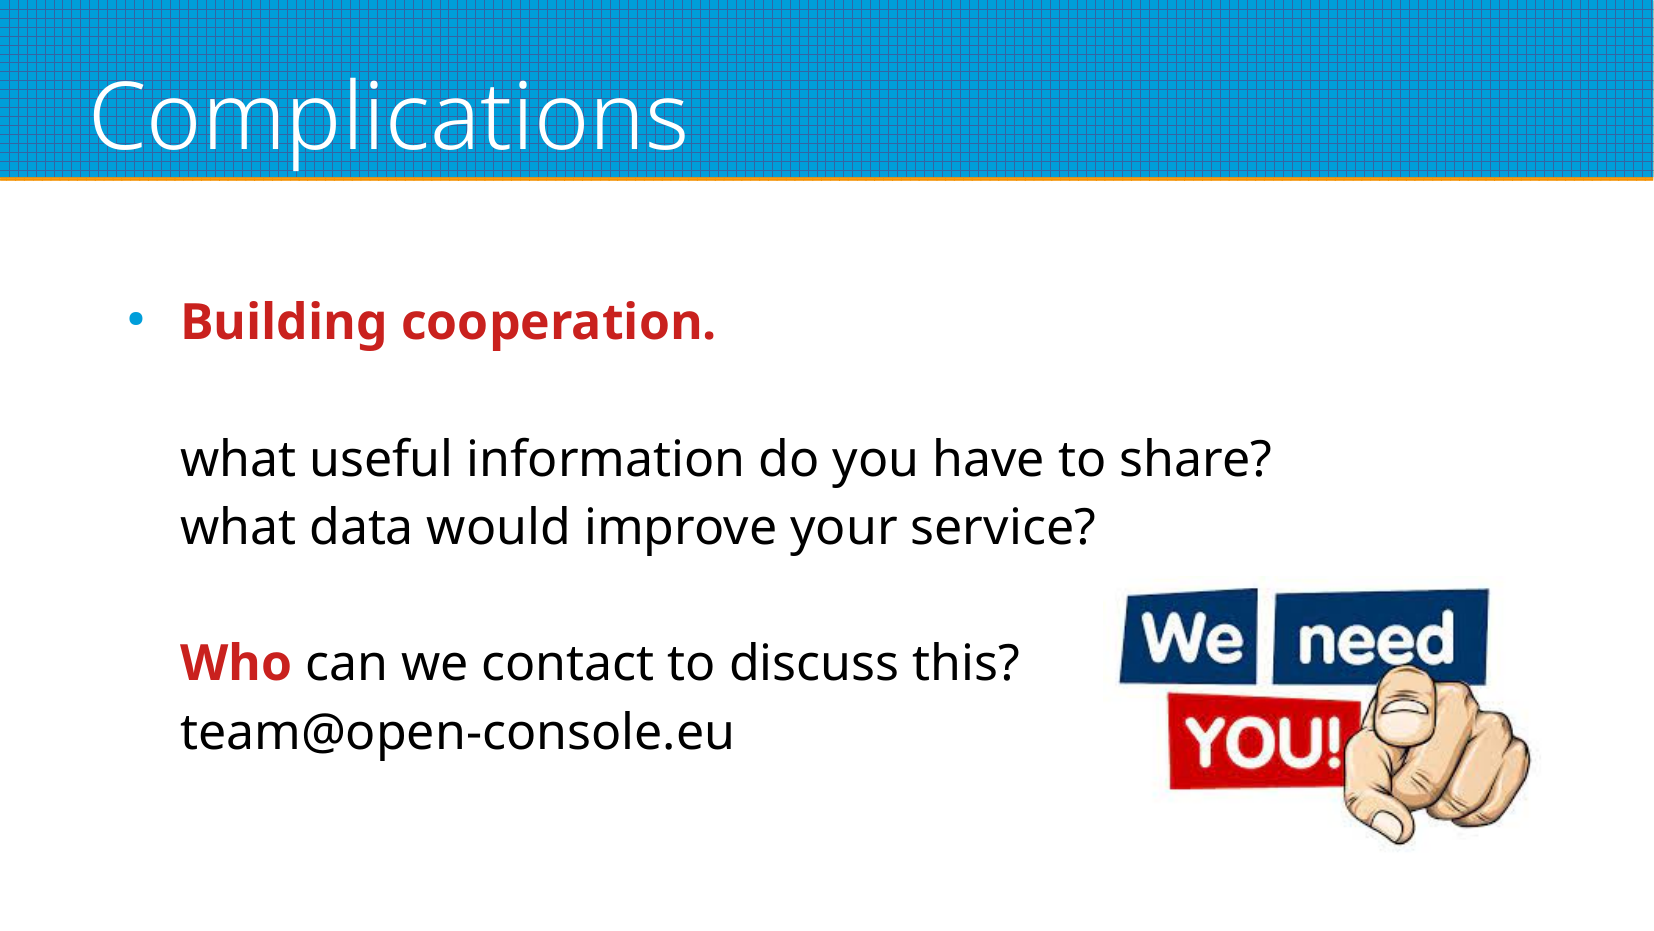

# Complications
Building cooperation.
what useful information do you have to share?
what data would improve your service?
Who can we contact to discuss this?
team@open-console.eu